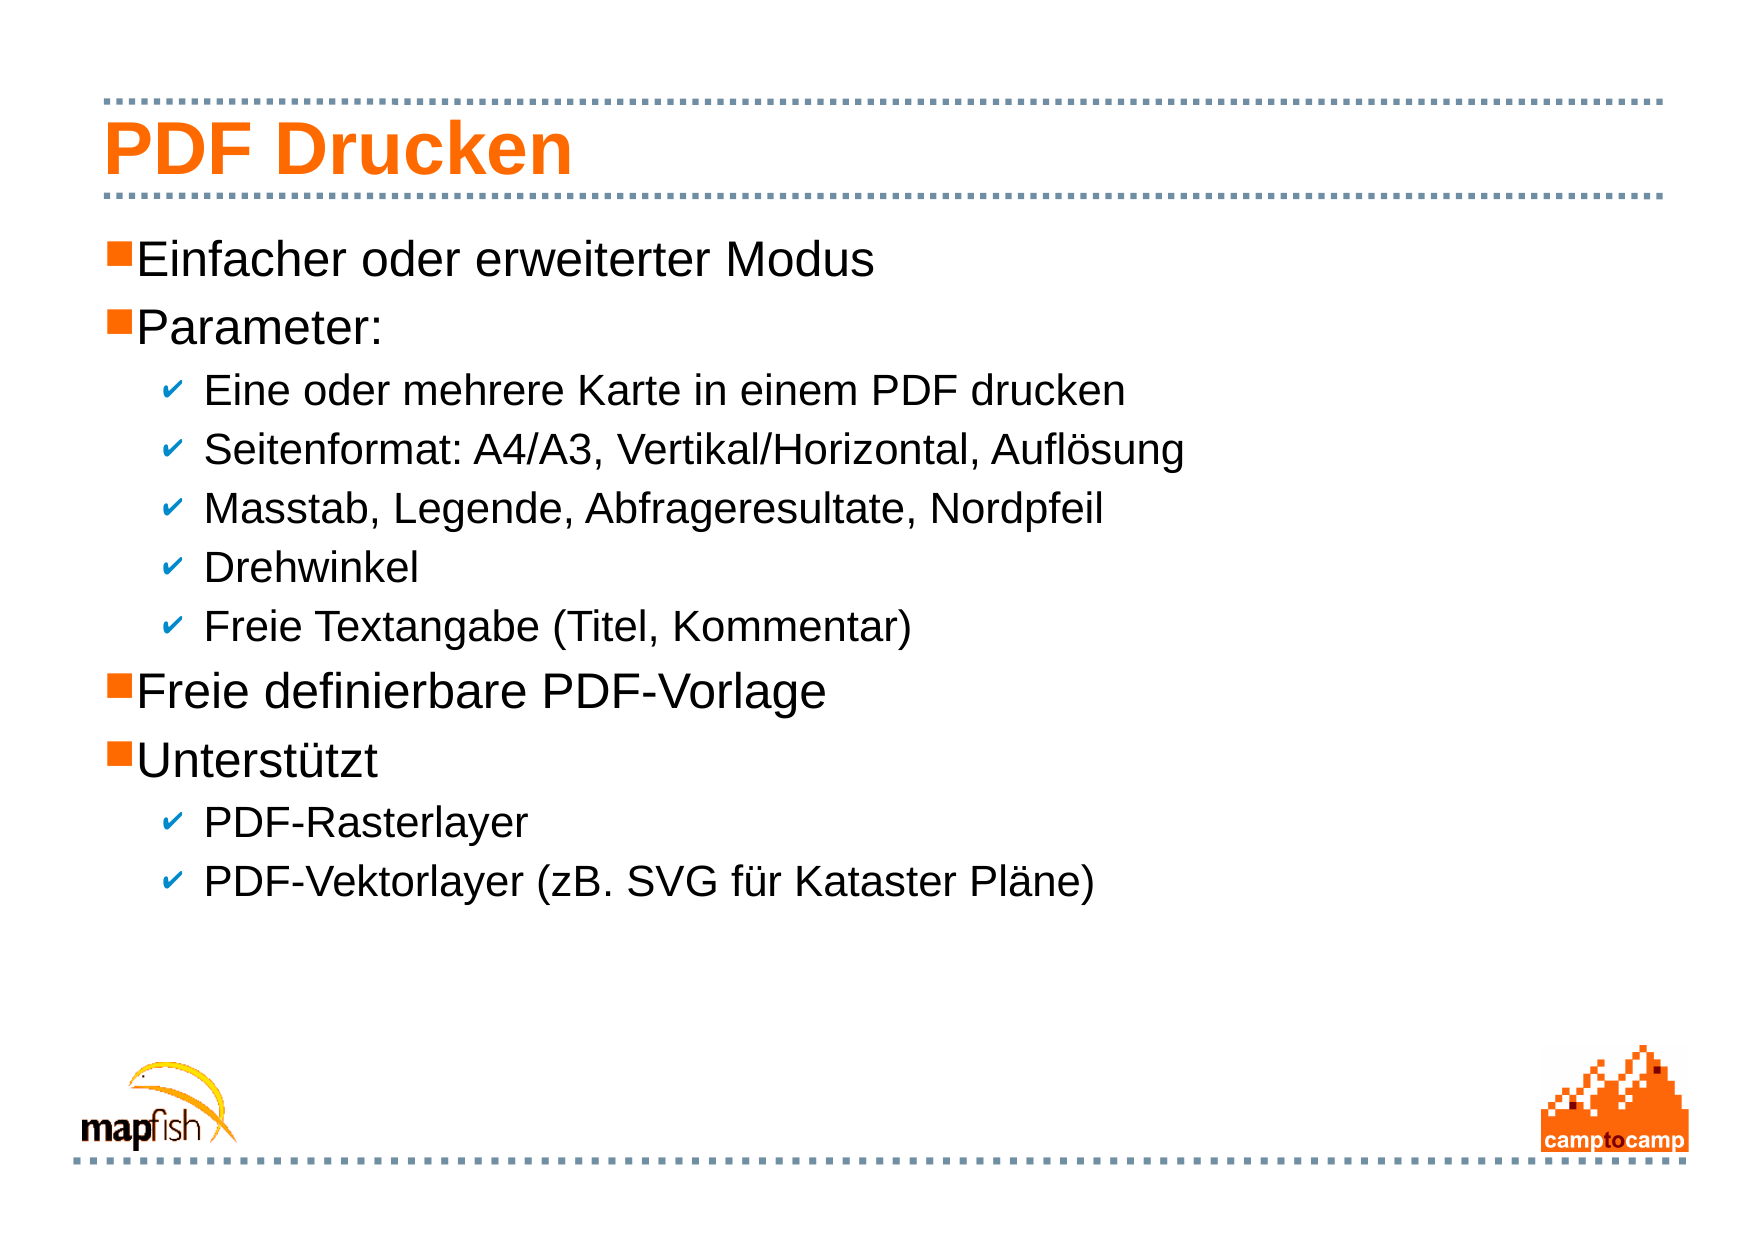

# PDF Drucken
Einfacher oder erweiterter Modus
Parameter:
Eine oder mehrere Karte in einem PDF drucken
Seitenformat: A4/A3, Vertikal/Horizontal, Auflösung
Masstab, Legende, Abfrageresultate, Nordpfeil
Drehwinkel
Freie Textangabe (Titel, Kommentar)
Freie definierbare PDF-Vorlage
Unterstützt
PDF-Rasterlayer
PDF-Vektorlayer (zB. SVG für Kataster Pläne)